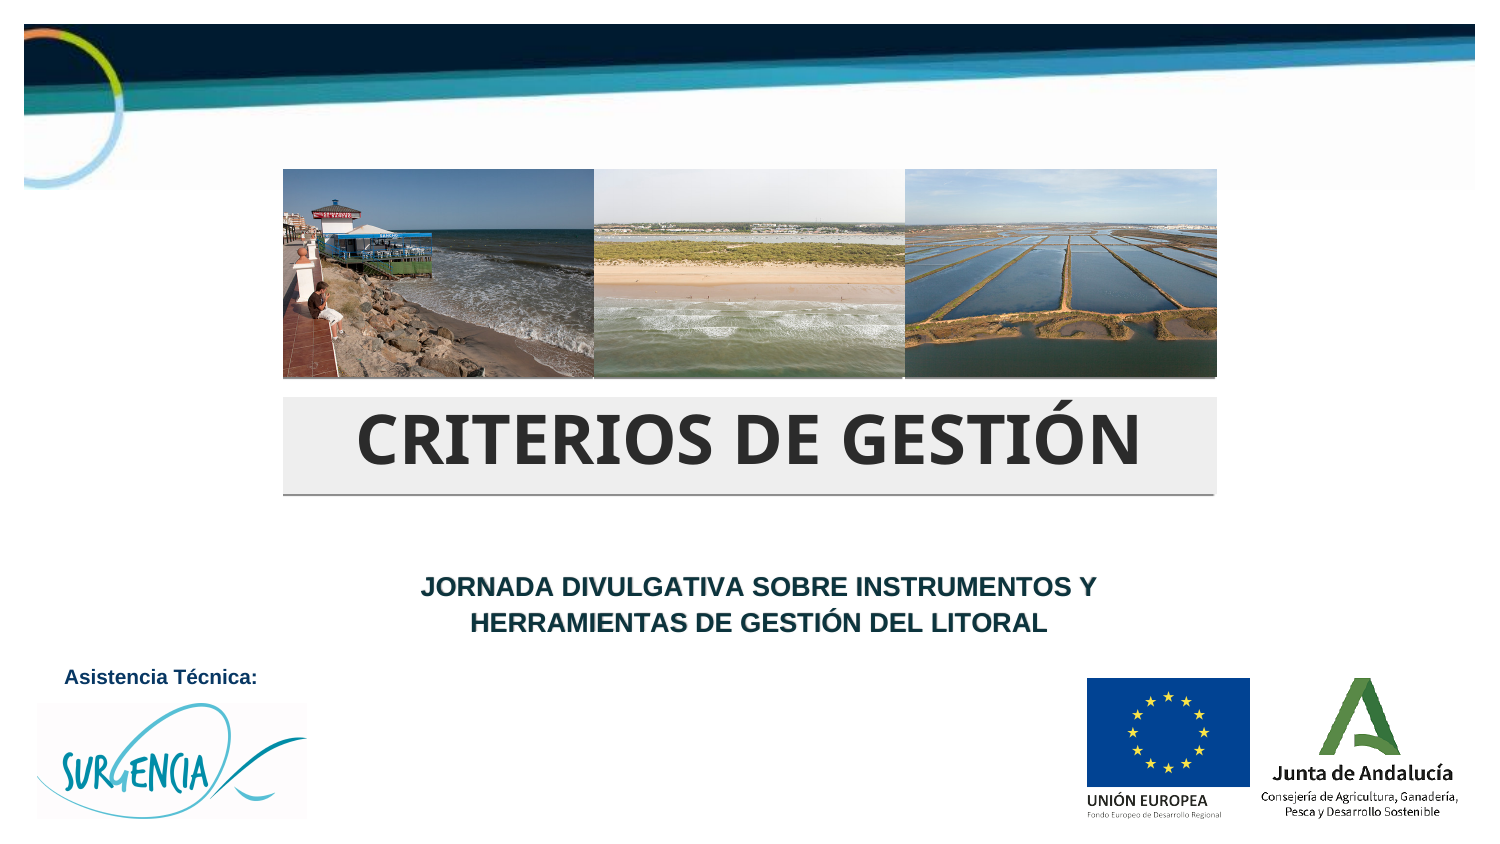

CRITERIOS DE GESTIÓN
JORNADA DIVULGATIVA SOBRE INSTRUMENTOS Y HERRAMIENTAS DE GESTIÓN DEL LITORAL
Asistencia Técnica: